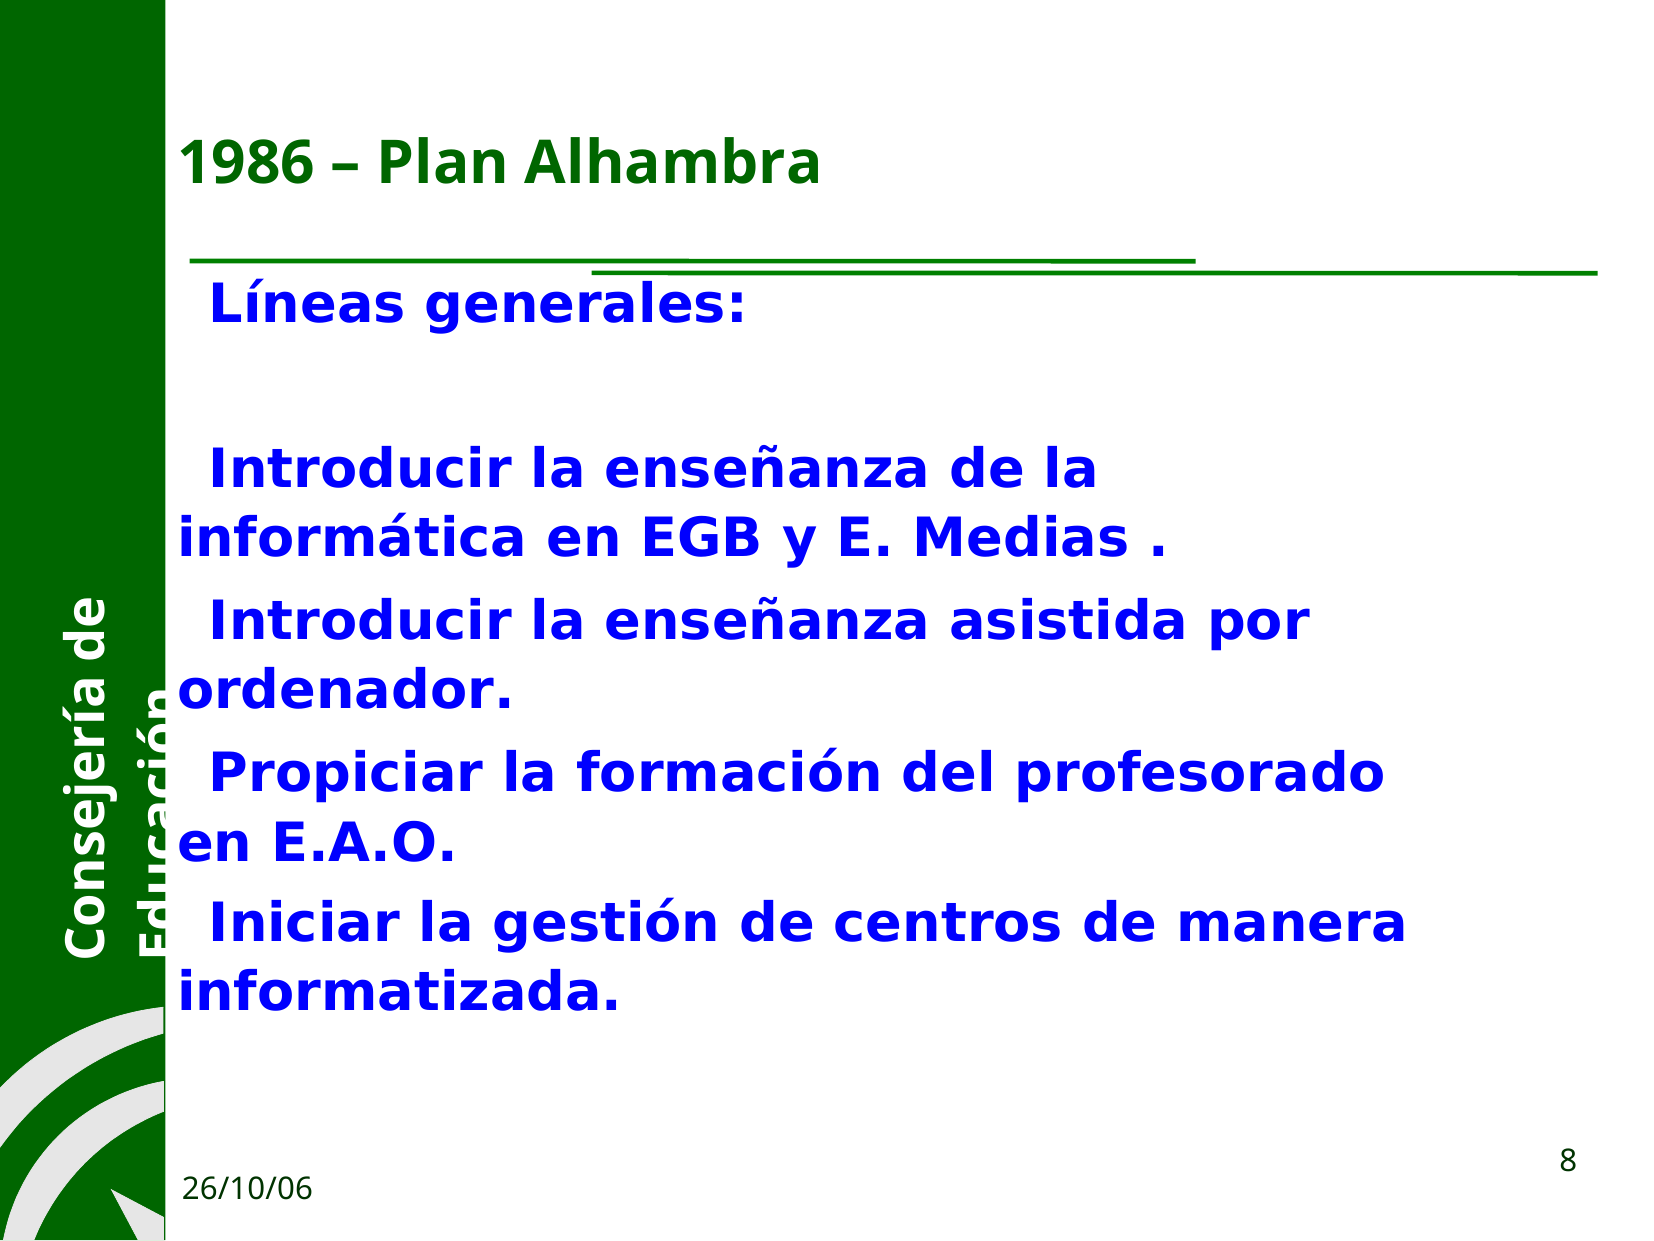

# 1986 – Plan Alhambra
Líneas generales:
Introducir la enseñanza de la informática en EGB y E. Medias .
Introducir la enseñanza asistida por ordenador.
Propiciar la formación del profesorado en E.A.O.
Iniciar la gestión de centros de manera informatizada.
8